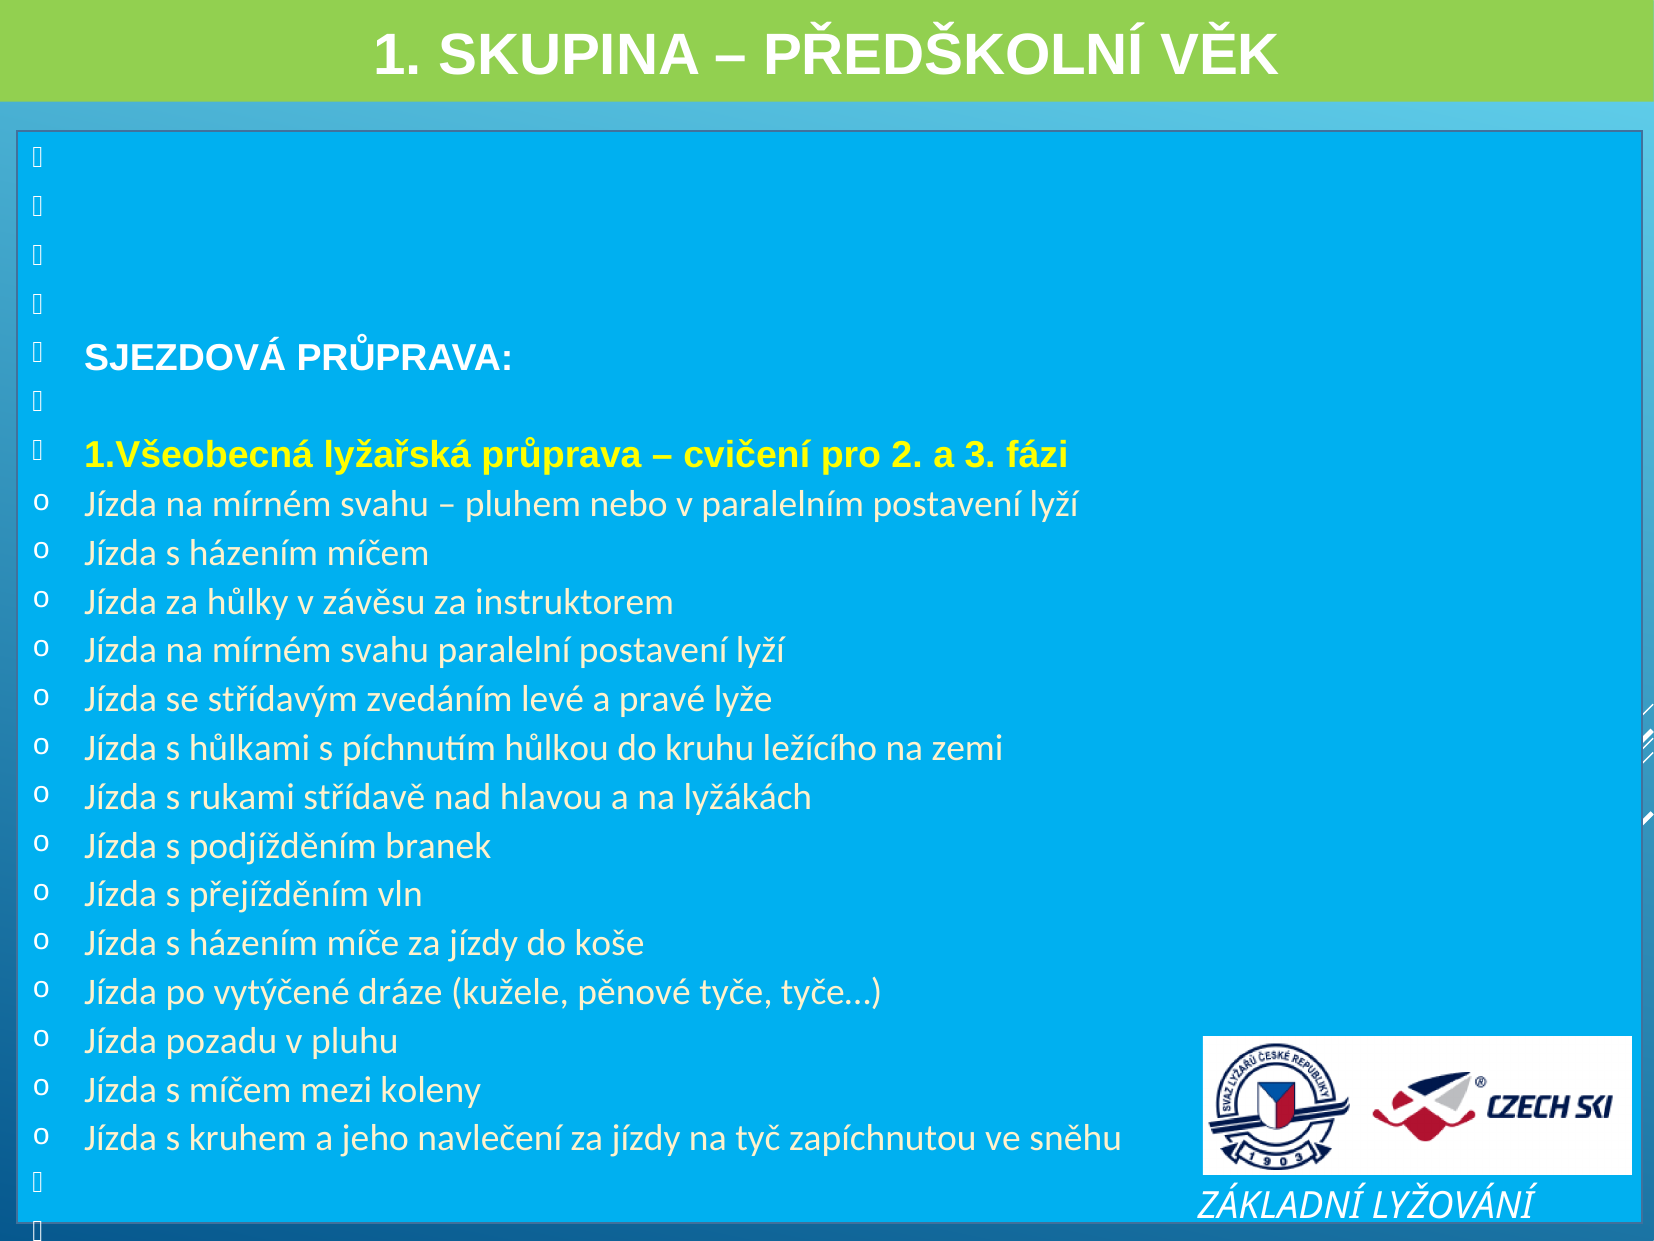

# 1. Skupina – předškolní věk
SJEZDOVÁ PRŮPRAVA:
1.Všeobecná lyžařská průprava – cvičení pro 2. a 3. fázi
Jízda na mírném svahu – pluhem nebo v paralelním postavení lyží
Jízda s házením míčem
Jízda za hůlky v závěsu za instruktorem
Jízda na mírném svahu paralelní postavení lyží
Jízda se střídavým zvedáním levé a pravé lyže
Jízda s hůlkami s píchnutím hůlkou do kruhu ležícího na zemi
Jízda s rukami střídavě nad hlavou a na lyžákách
Jízda s podjížděním branek
Jízda s přejížděním vln
Jízda s házením míče za jízdy do koše
Jízda po vytýčené dráze (kužele, pěnové tyče, tyče…)
Jízda pozadu v pluhu
Jízda s míčem mezi koleny
Jízda s kruhem a jeho navlečení za jízdy na tyč zapíchnutou ve sněhu
ZÁKLADNÍ LYŽOVÁNÍ